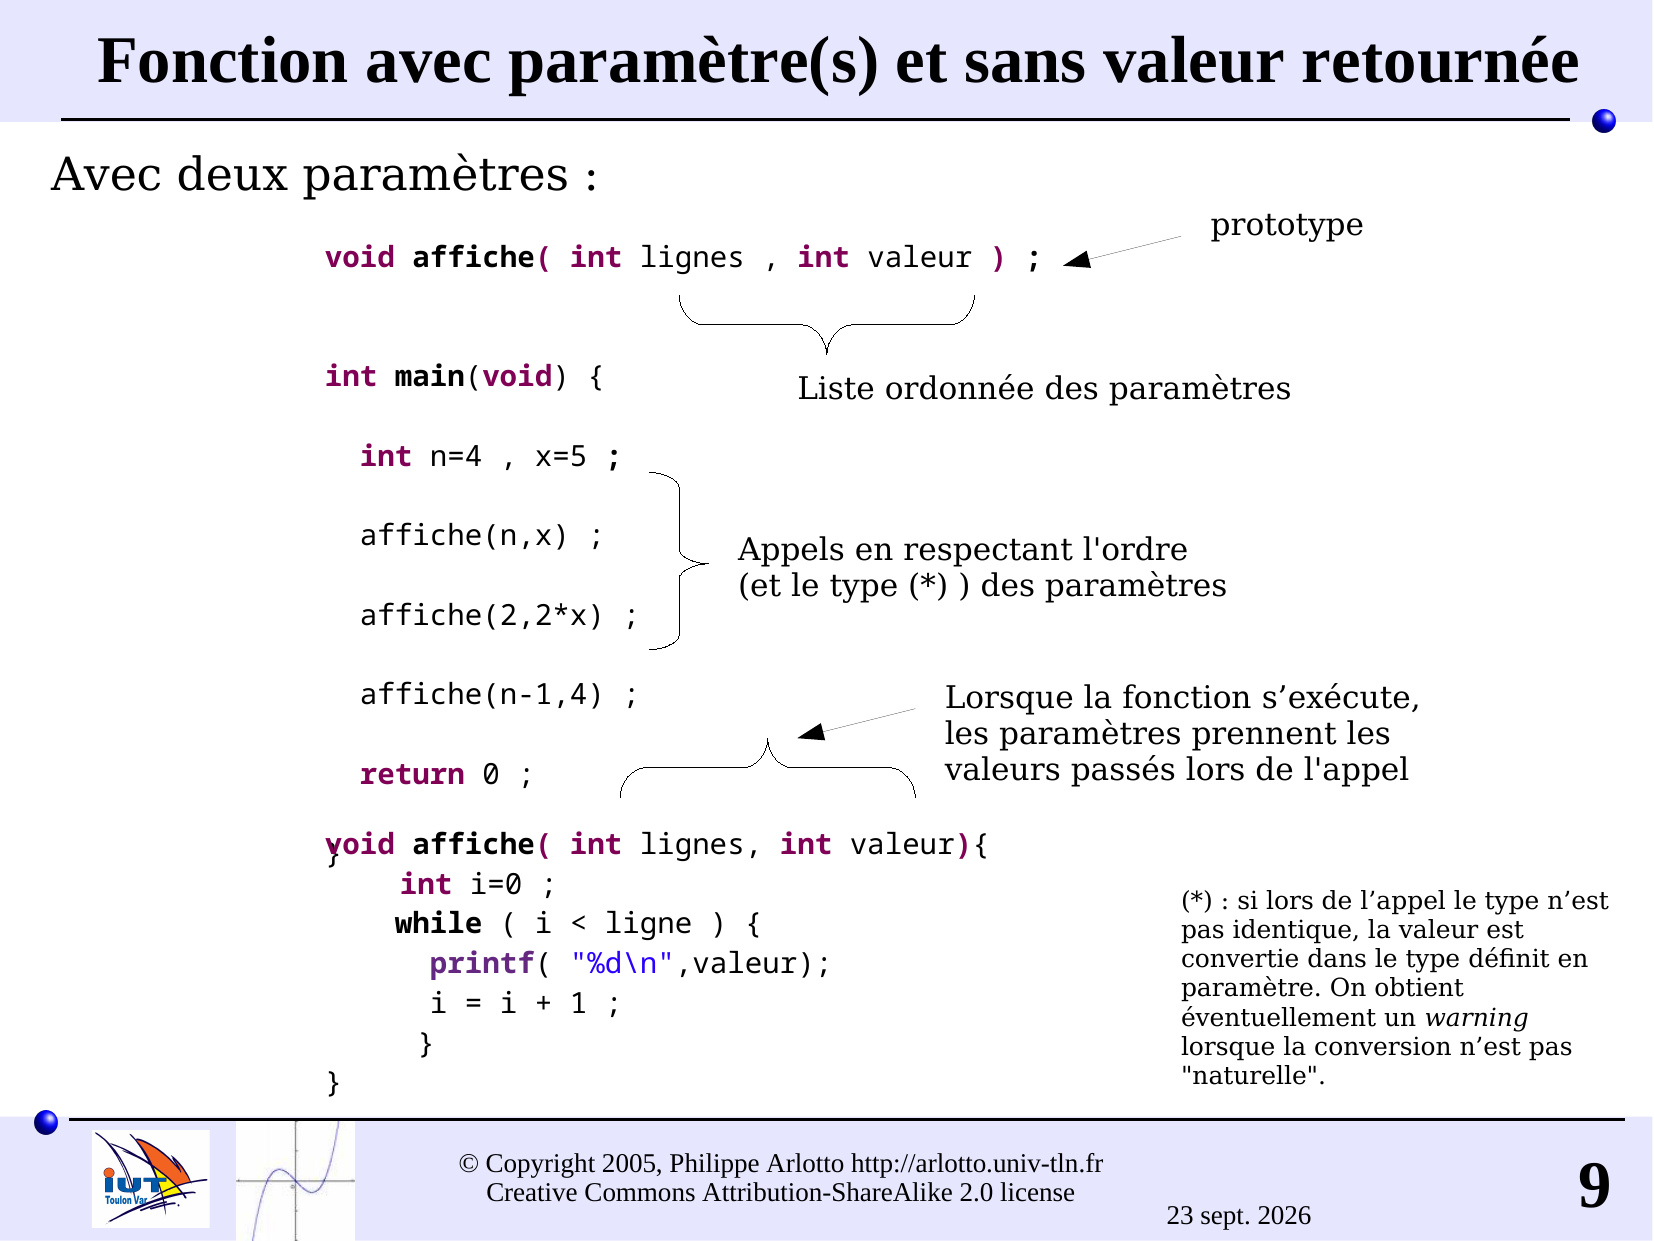

# Fonction avec paramètre(s) et sans valeur retournée
Avec deux paramètres :
prototype
void affiche( int lignes , int valeur ) ;
int main(void) {
 int n=4 , x=5 ;
 affiche(n,x) ;
 affiche(2,2*x) ;
 affiche(n-1,4) ;
 return 0 ;
}
Liste ordonnée des paramètres
Appels en respectant l'ordre (et le type (*) ) des paramètres
Lorsque la fonction s’exécute, les paramètres prennent les valeurs passés lors de l'appel
void affiche( int lignes, int valeur){
	int i=0 ;
 while ( i < ligne ) {
 printf( "%d\n",valeur);
 i = i + 1 ;
	 }
}
(*) : si lors de l’appel le type n’est pas identique, la valeur est convertie dans le type définit en paramètre. On obtient éventuellement un warning lorsque la conversion n’est pas "naturelle".